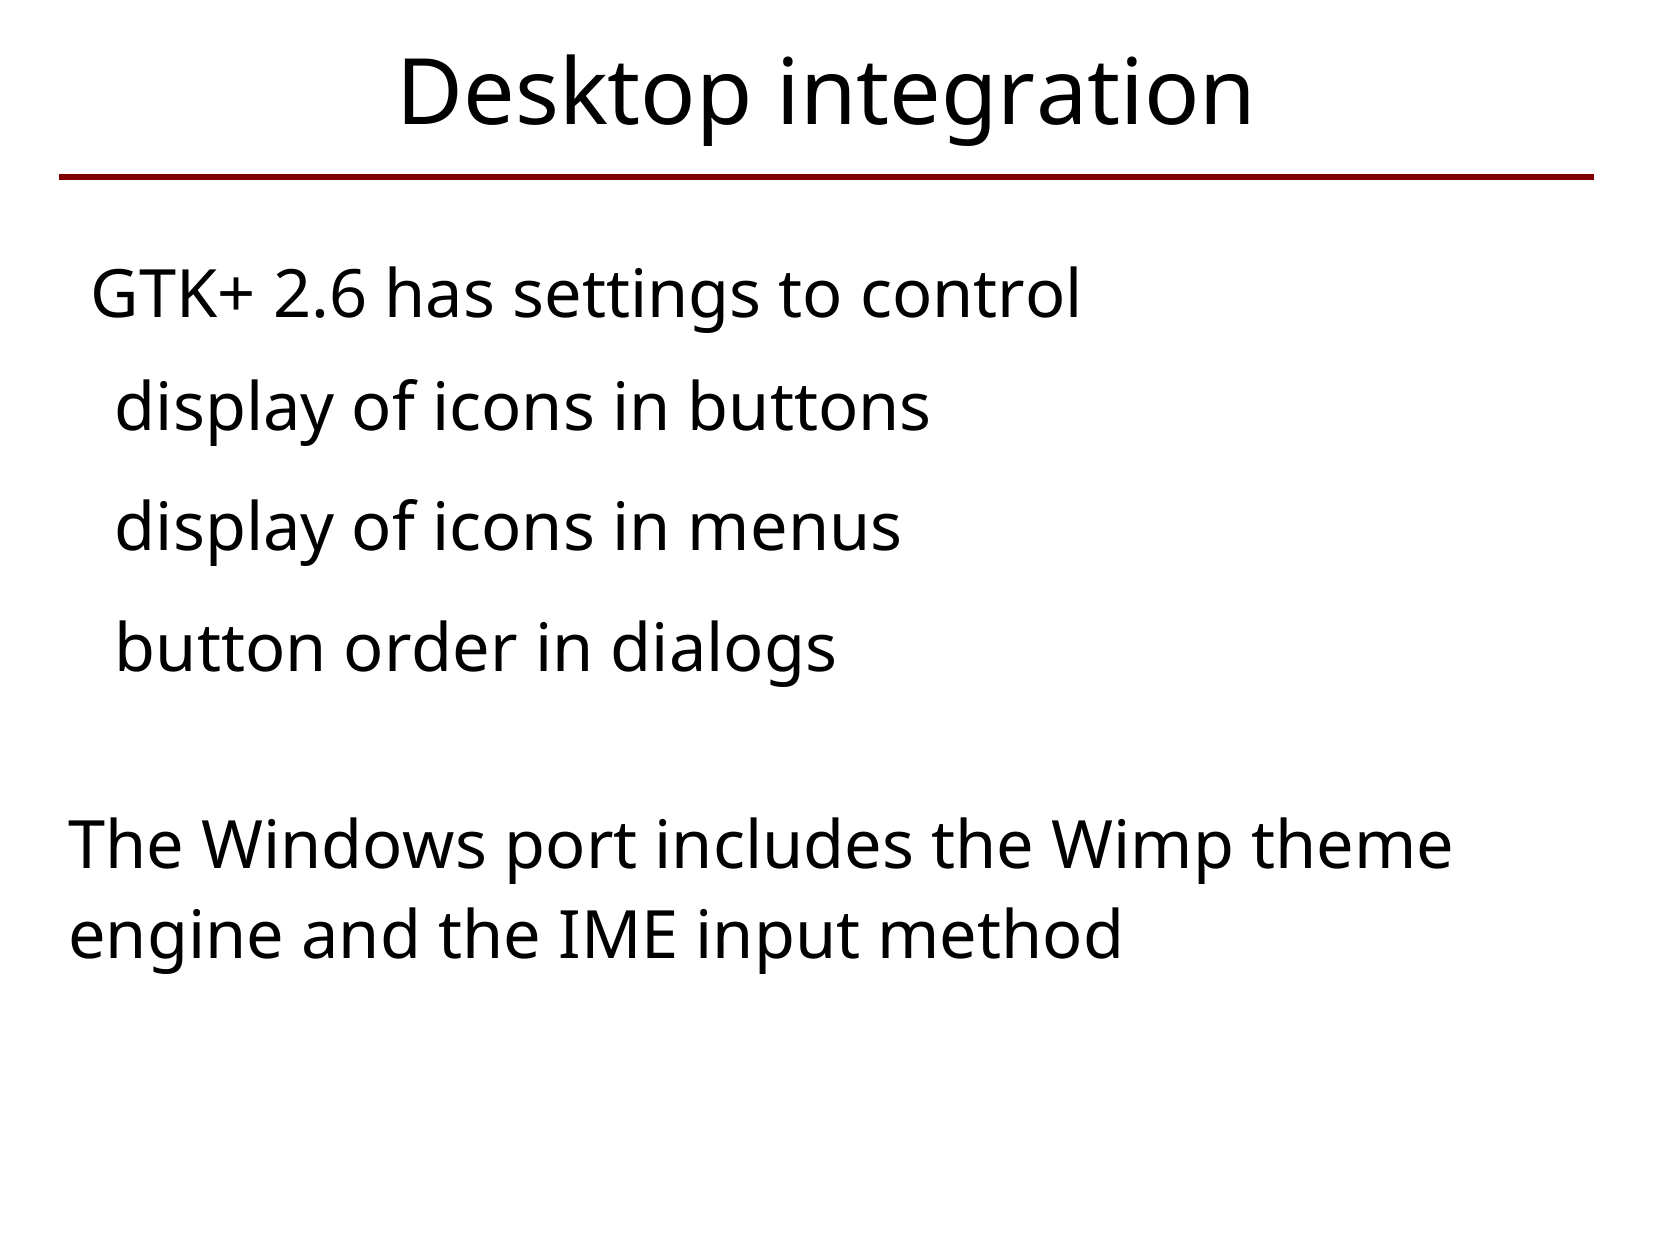

# Desktop integration
GTK+ 2.6 has settings to control
display of icons in buttons
display of icons in menus
button order in dialogs
The Windows port includes the Wimp theme engine and the IME input method